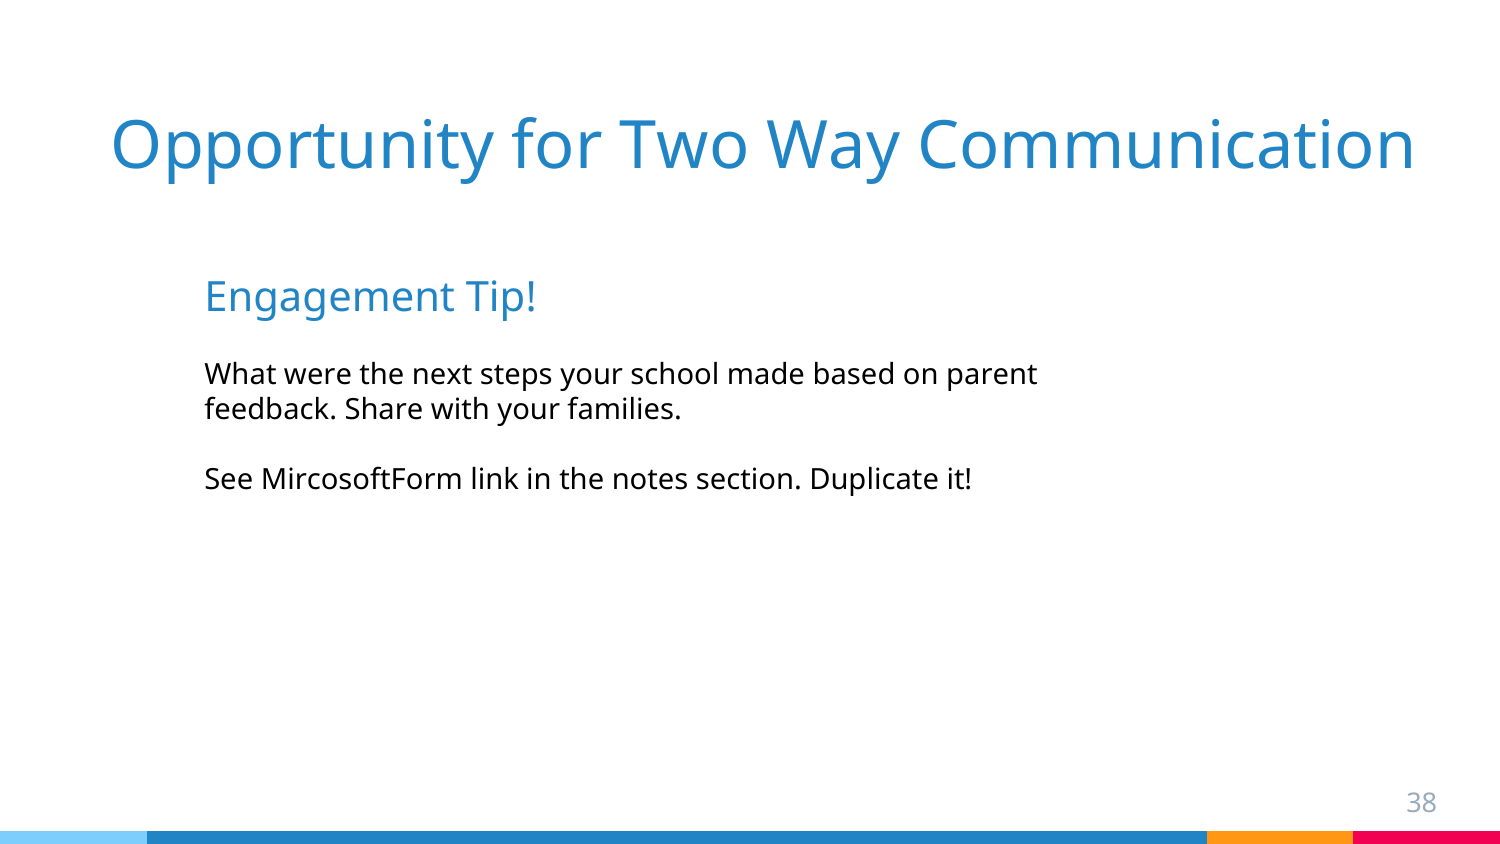

# Opportunity for Two Way Communication
Engagement Tip!
What were the next steps your school made based on parent feedback. Share with your families.
See MircosoftForm link in the notes section. Duplicate it!
36